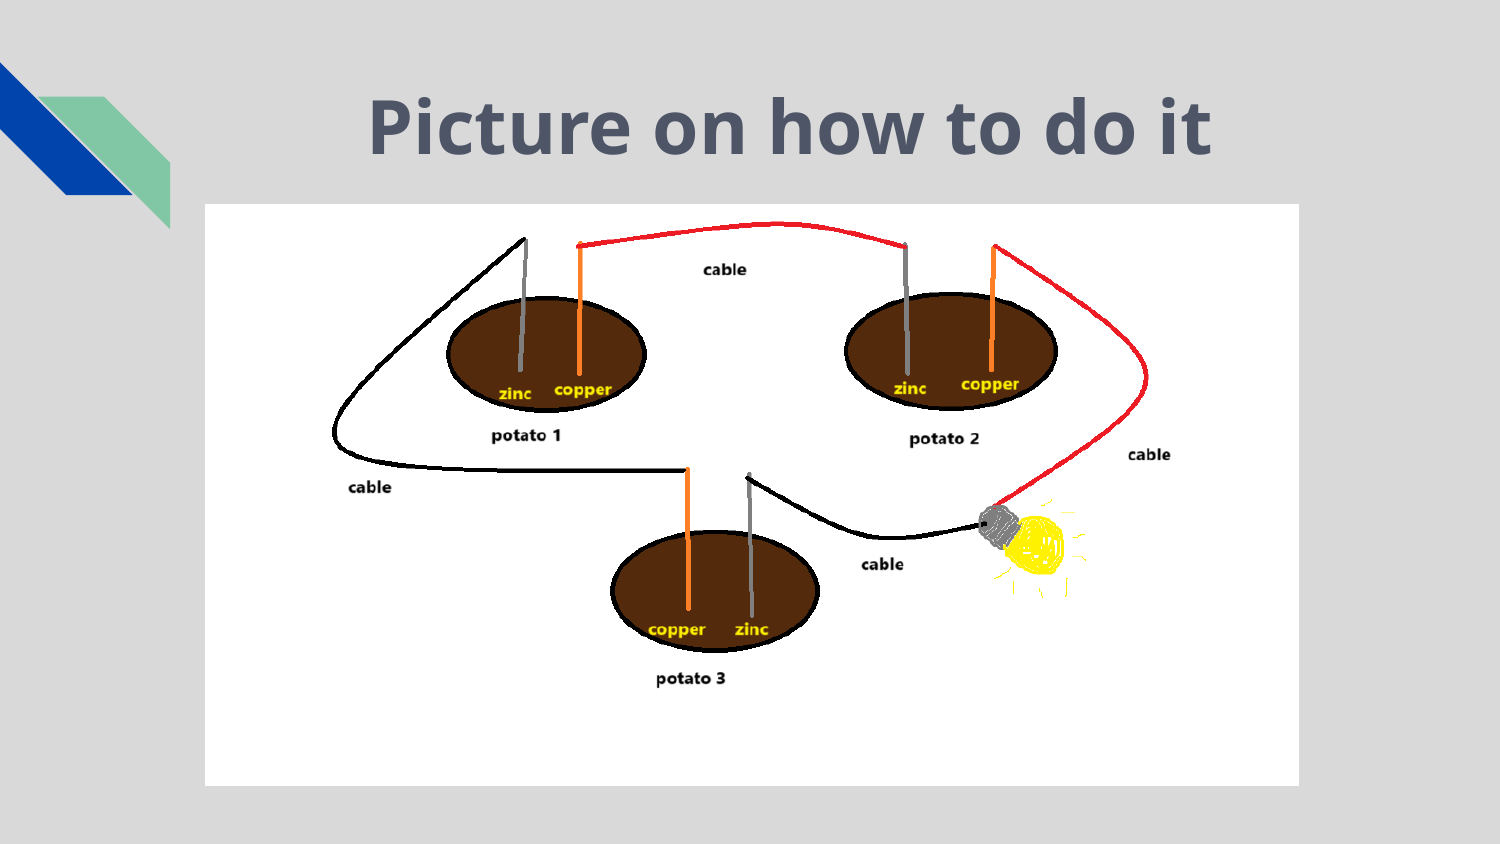

# Picture on how to do it